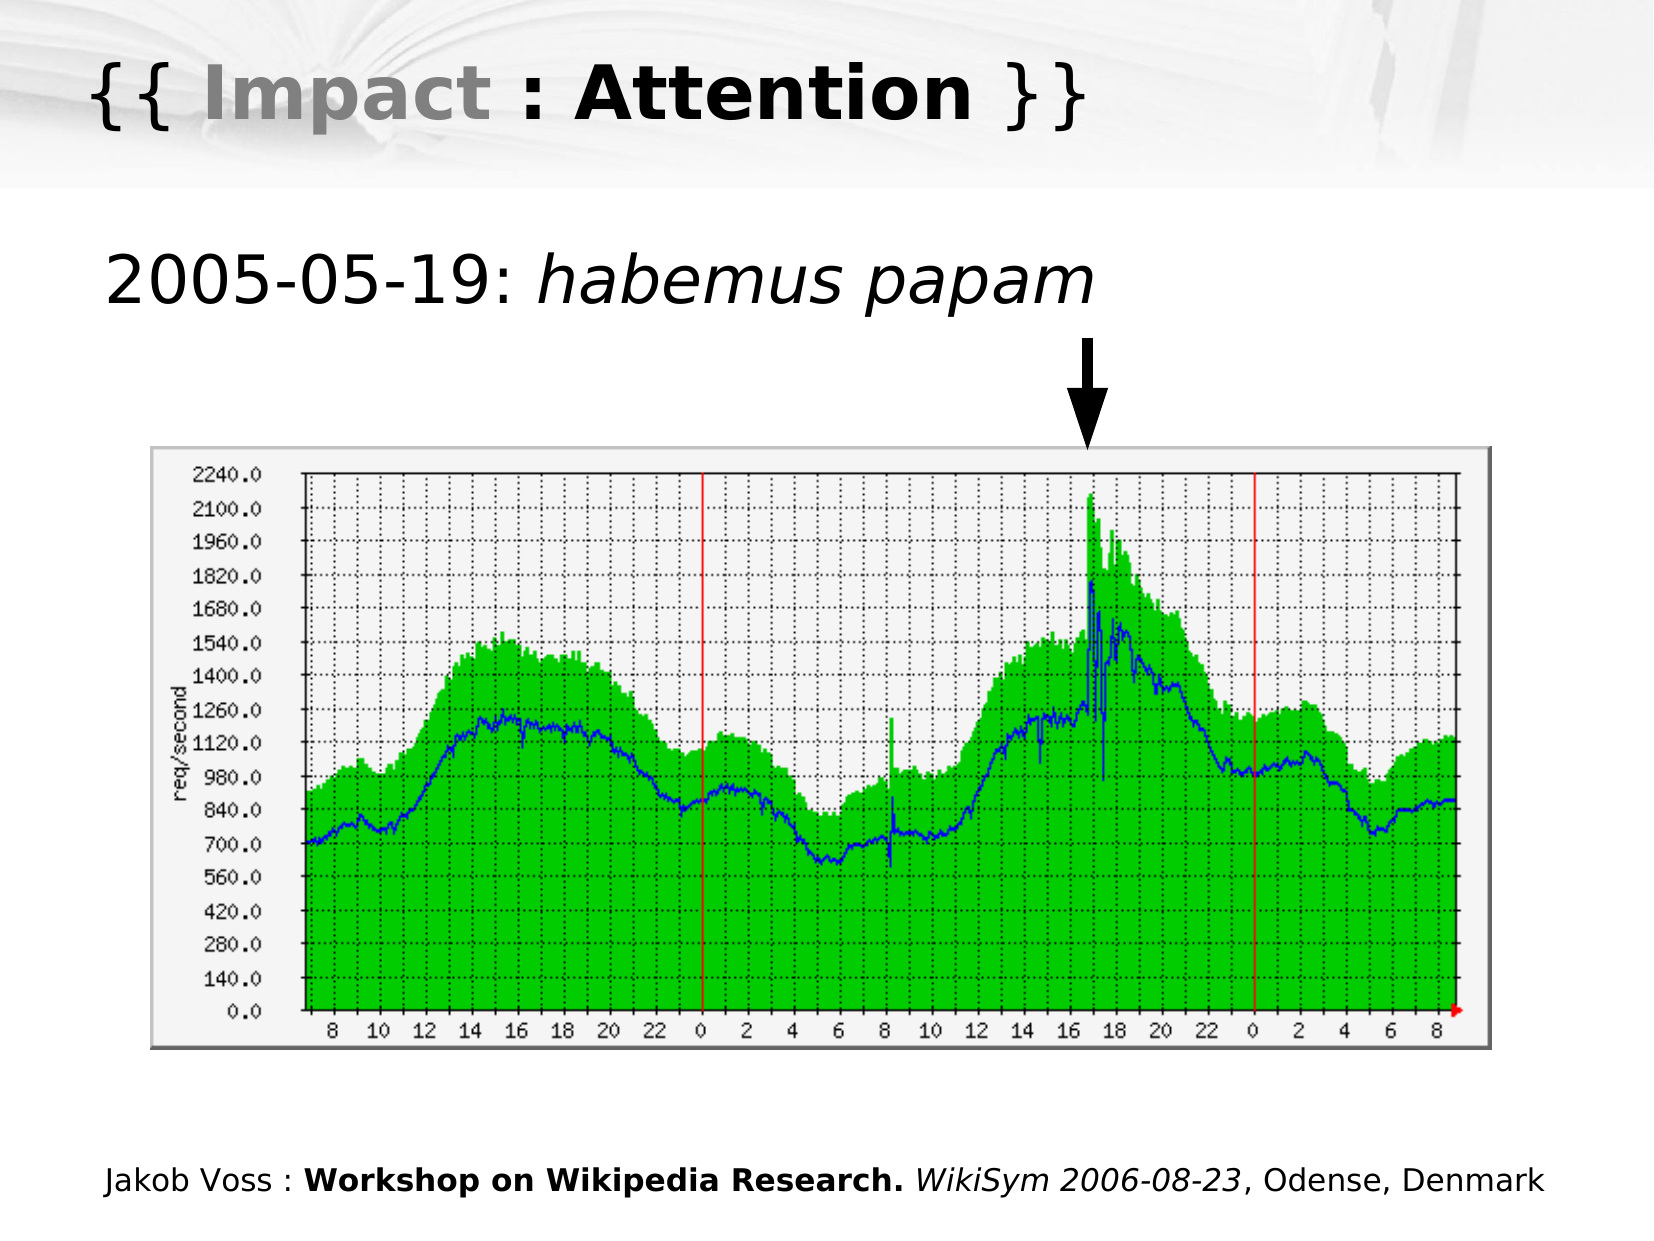

# {{ Impact : Attention }}
2005-05-19: habemus papam